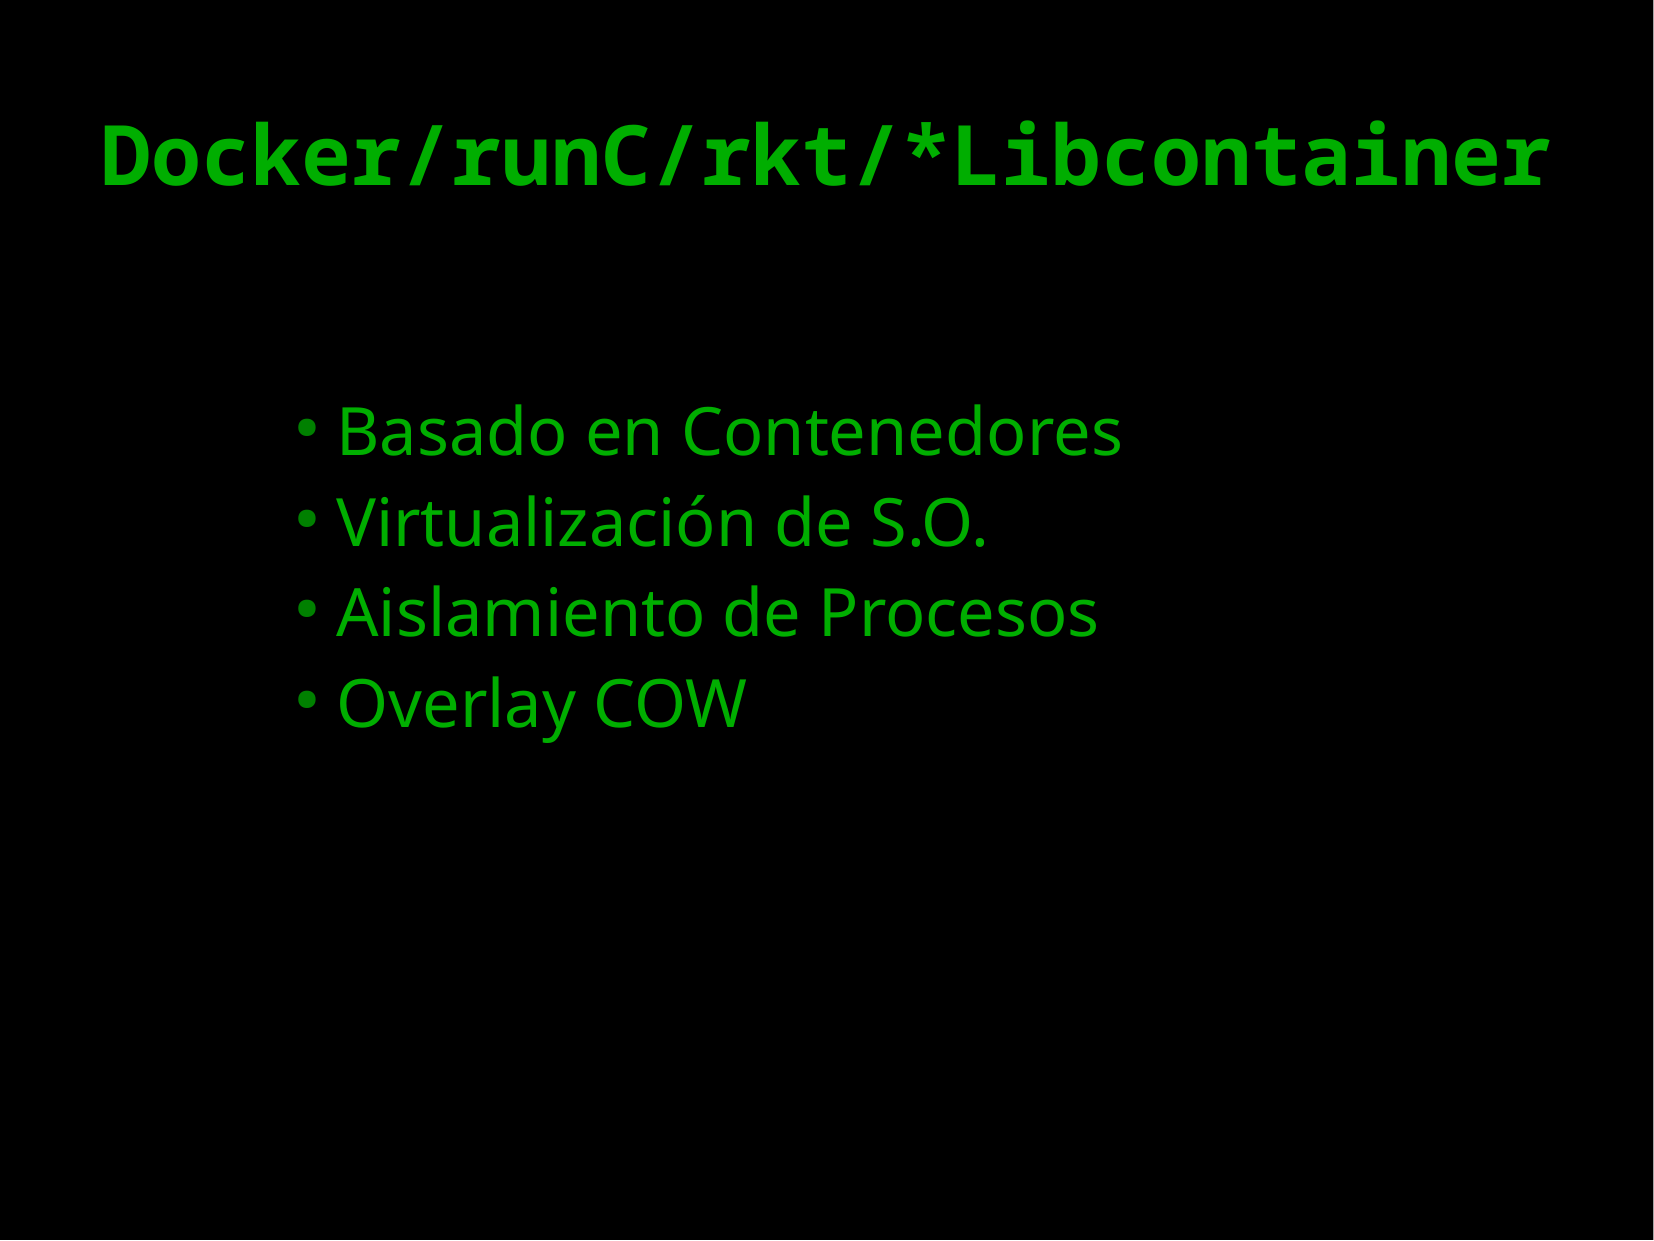

# Docker/runC/rkt/*Libcontainer
 Basado en Contenedores
 Virtualización de S.O.
 Aislamiento de Procesos
 Overlay COW